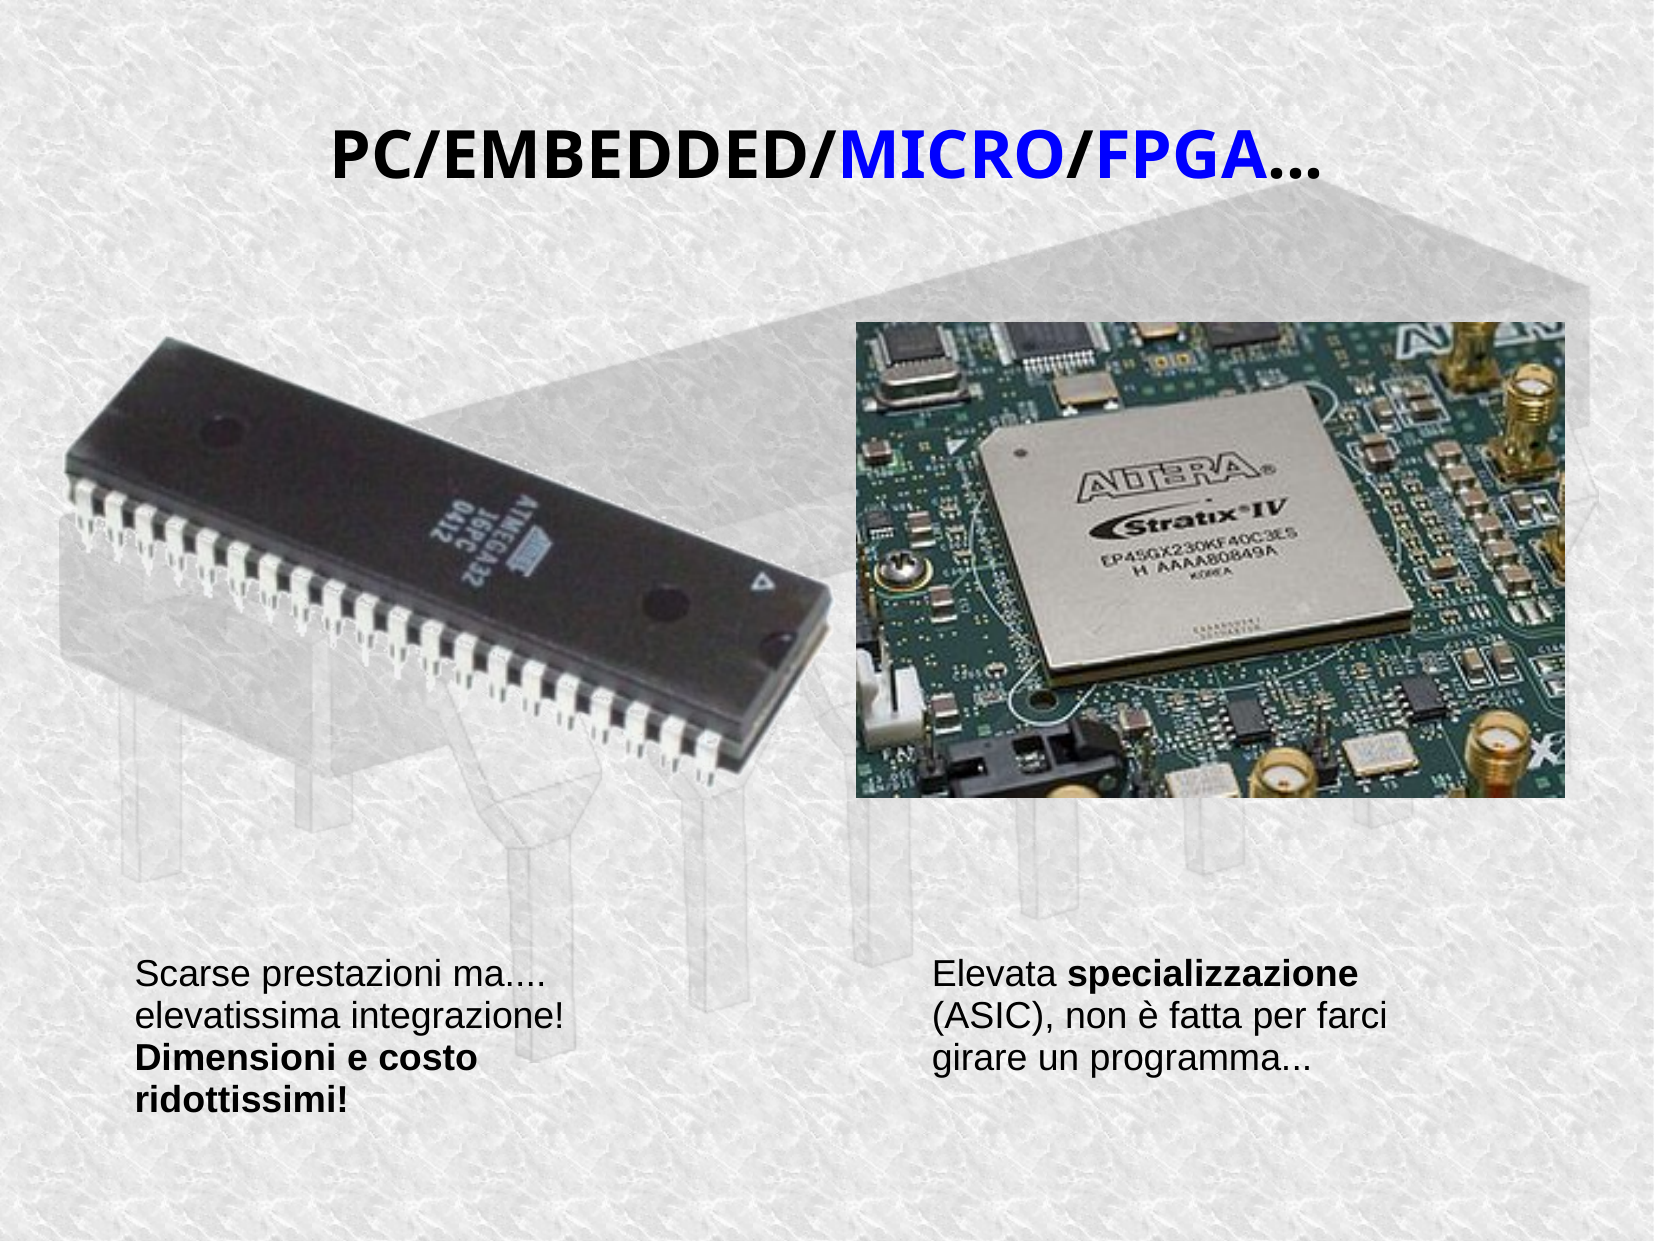

# PC/EMBEDDED/MICRO/FPGA...
Scarse prestazioni ma....
elevatissima integrazione!
Dimensioni e costo ridottissimi!
Elevata specializzazione (ASIC), non è fatta per farci girare un programma...